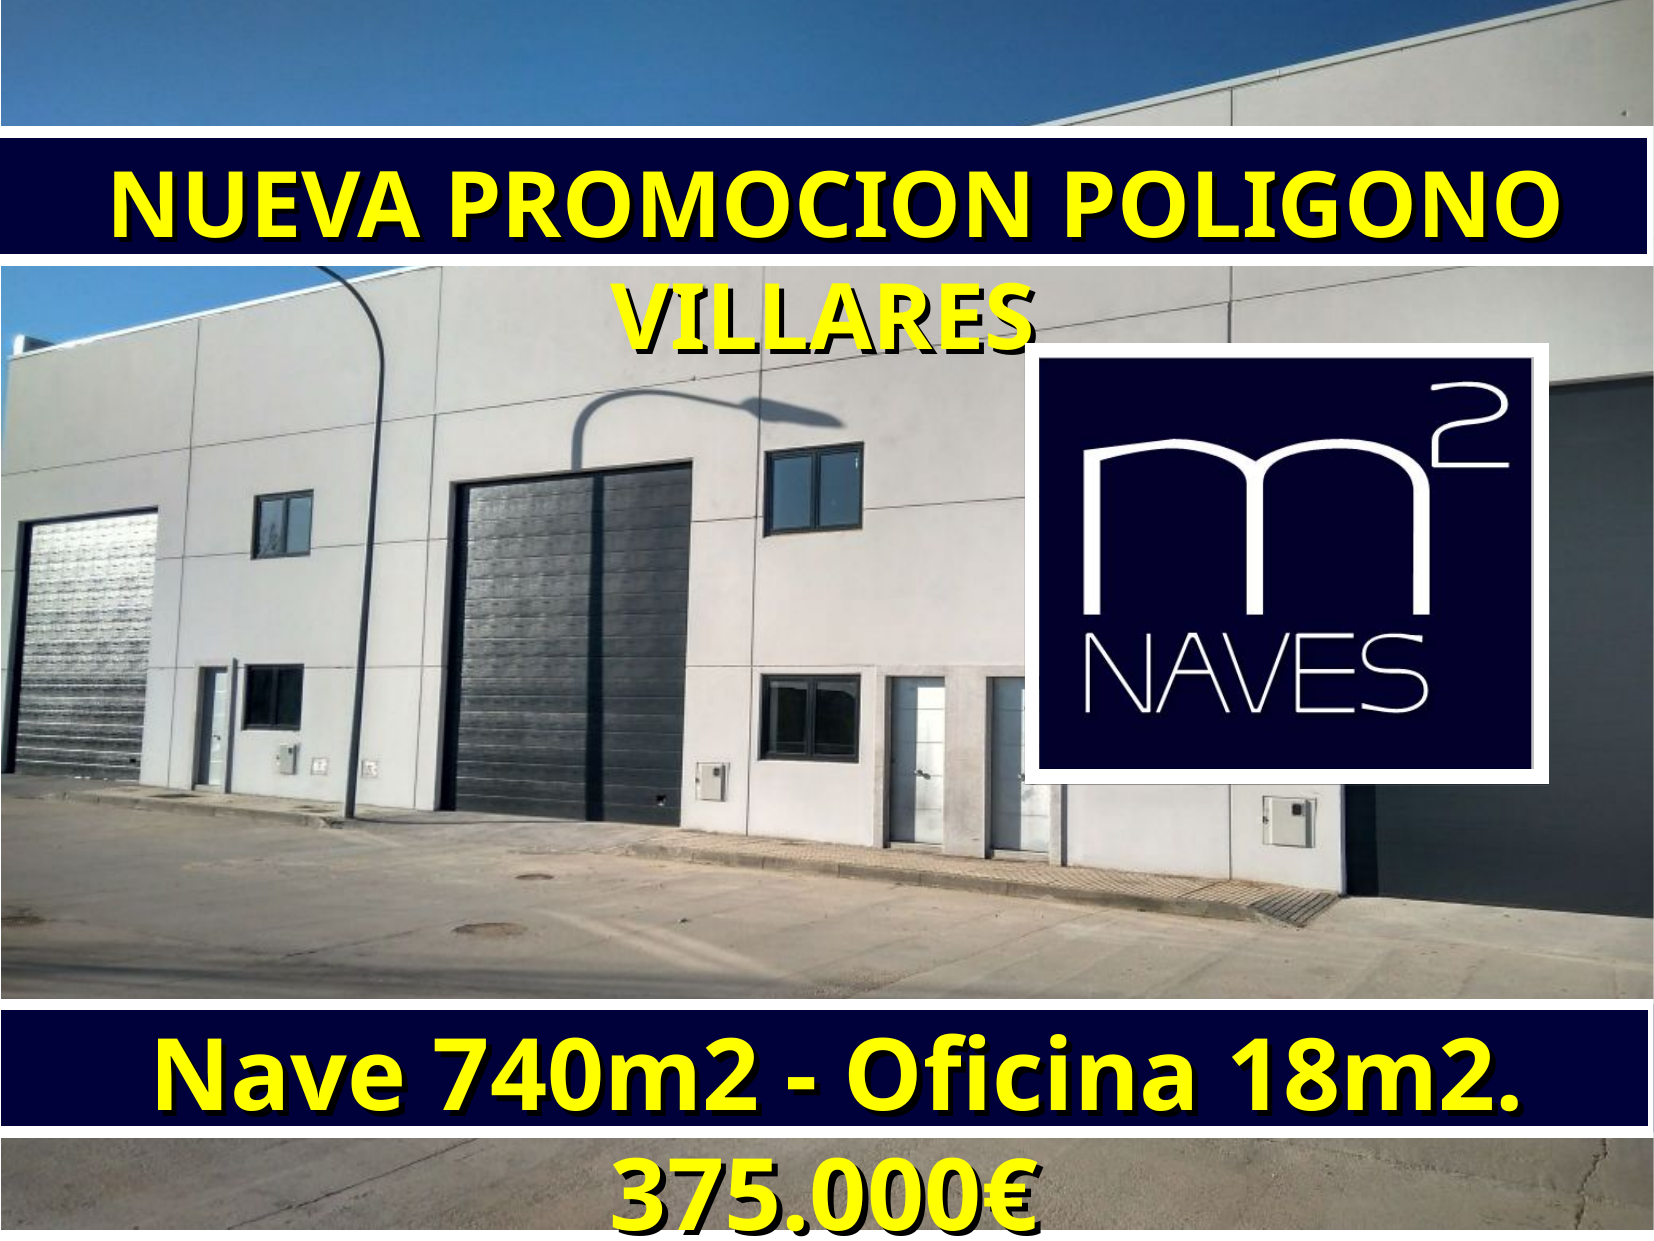

# NUEVA PROMOCION POLIGONO VILLARES
 Nave 740m2 - Oficina 18m2. 375.000€